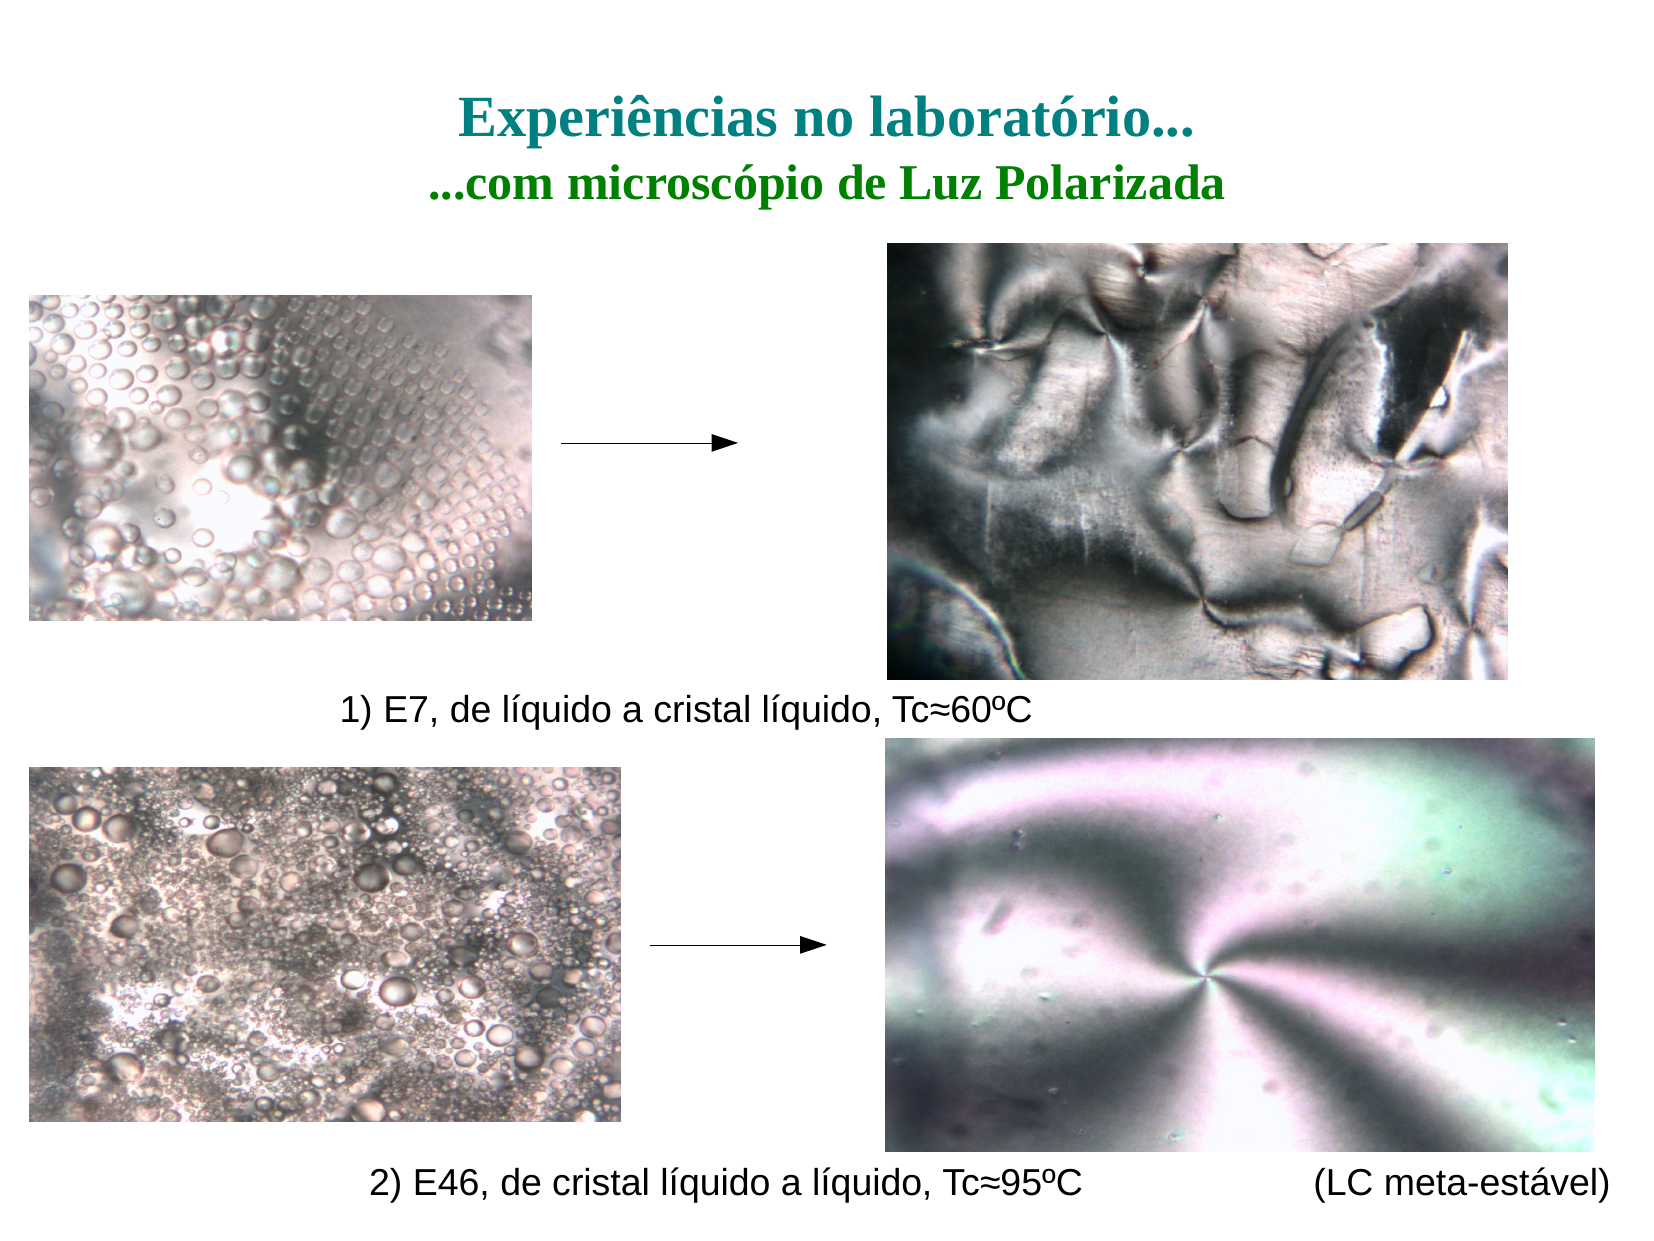

# Experiências no laboratório...
 ...com microscópio de Luz Polarizada
1) E7, de líquido a cristal líquido, Tc≈60ºC
2) E46, de cristal líquido a líquido, Tc≈95ºC
(LC meta-estável)